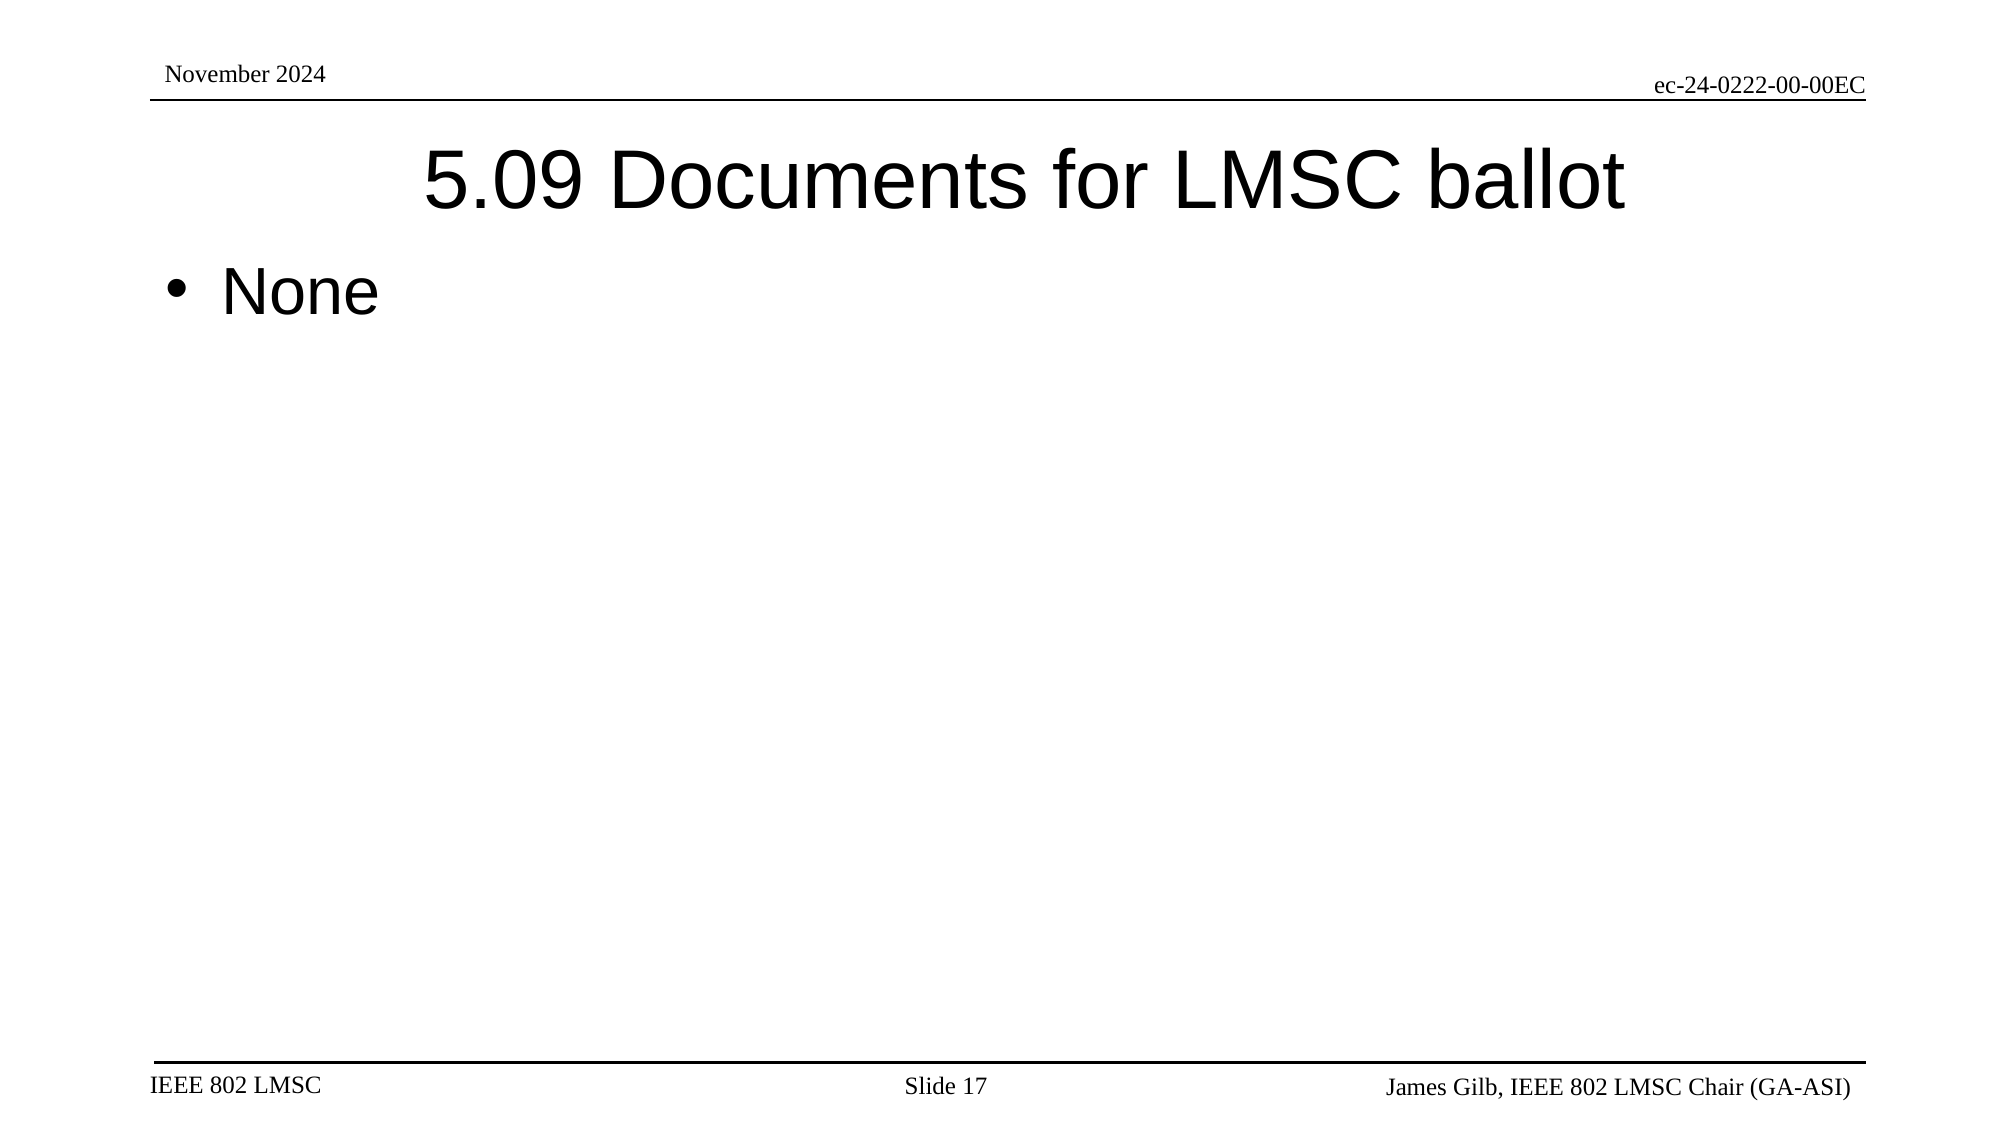

# 5.09 Documents for LMSC ballot
None
17